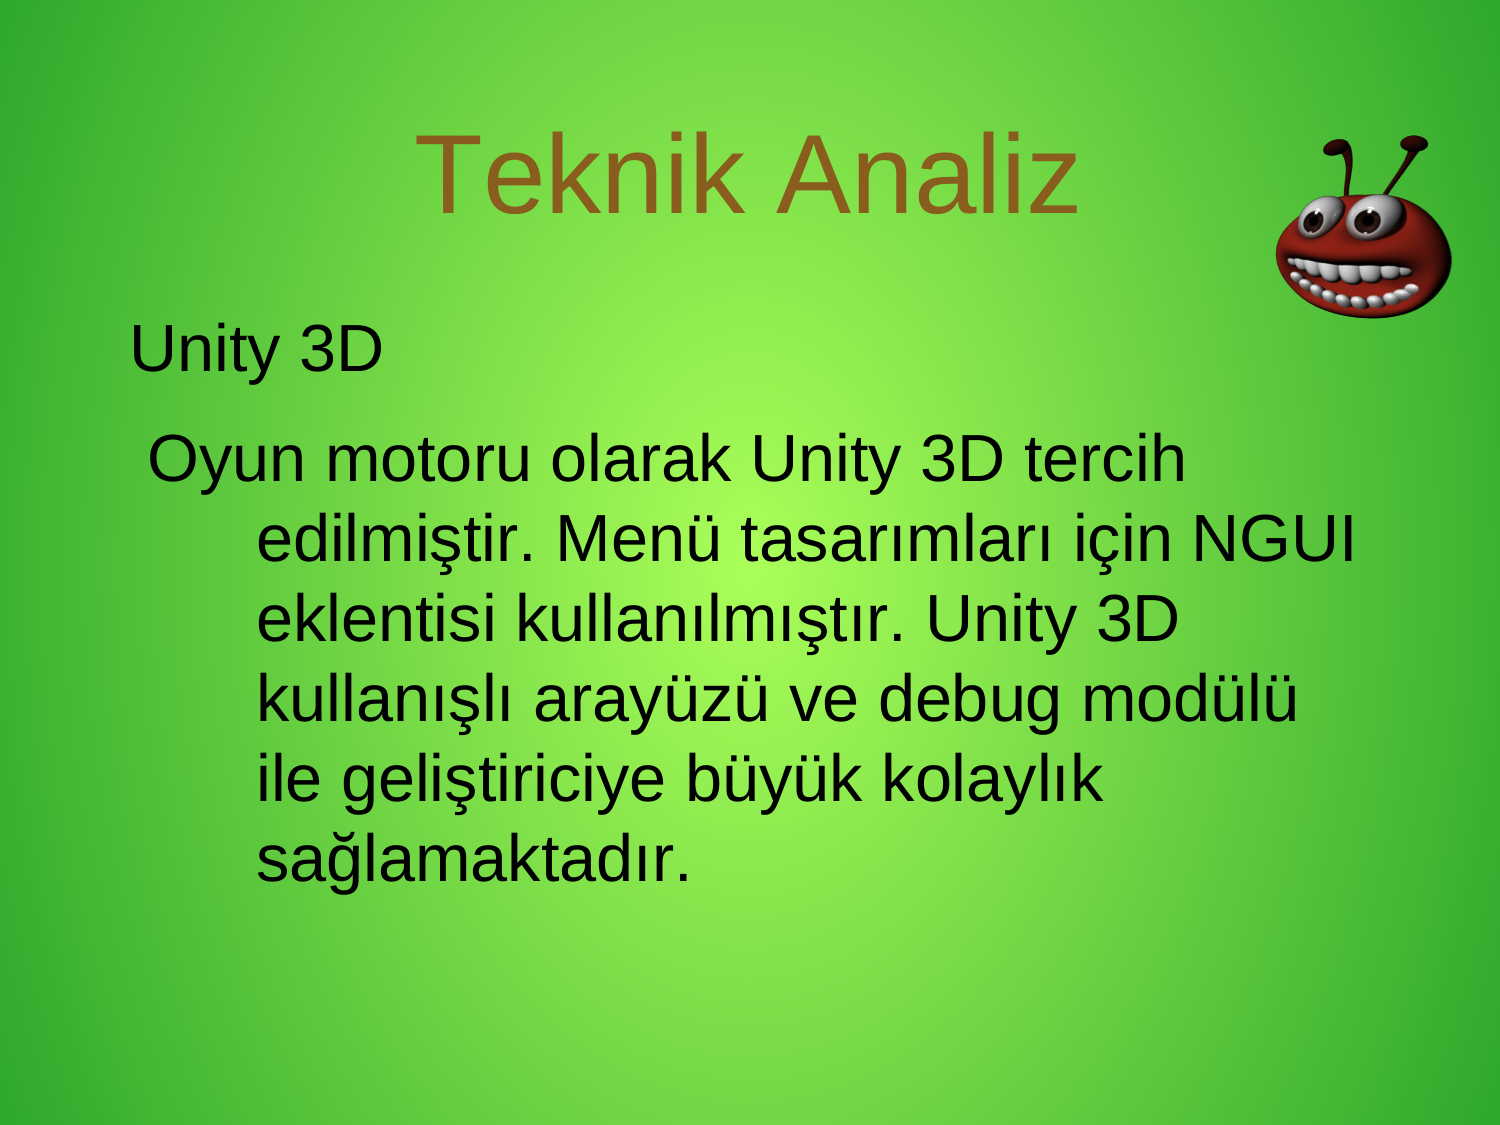

Teknik Analiz
Unity 3D
Oyun motoru olarak Unity 3D tercih edilmiştir. Menü tasarımları için NGUI eklentisi kullanılmıştır. Unity 3D kullanışlı arayüzü ve debug modülü ile geliştiriciye büyük kolaylık sağlamaktadır.